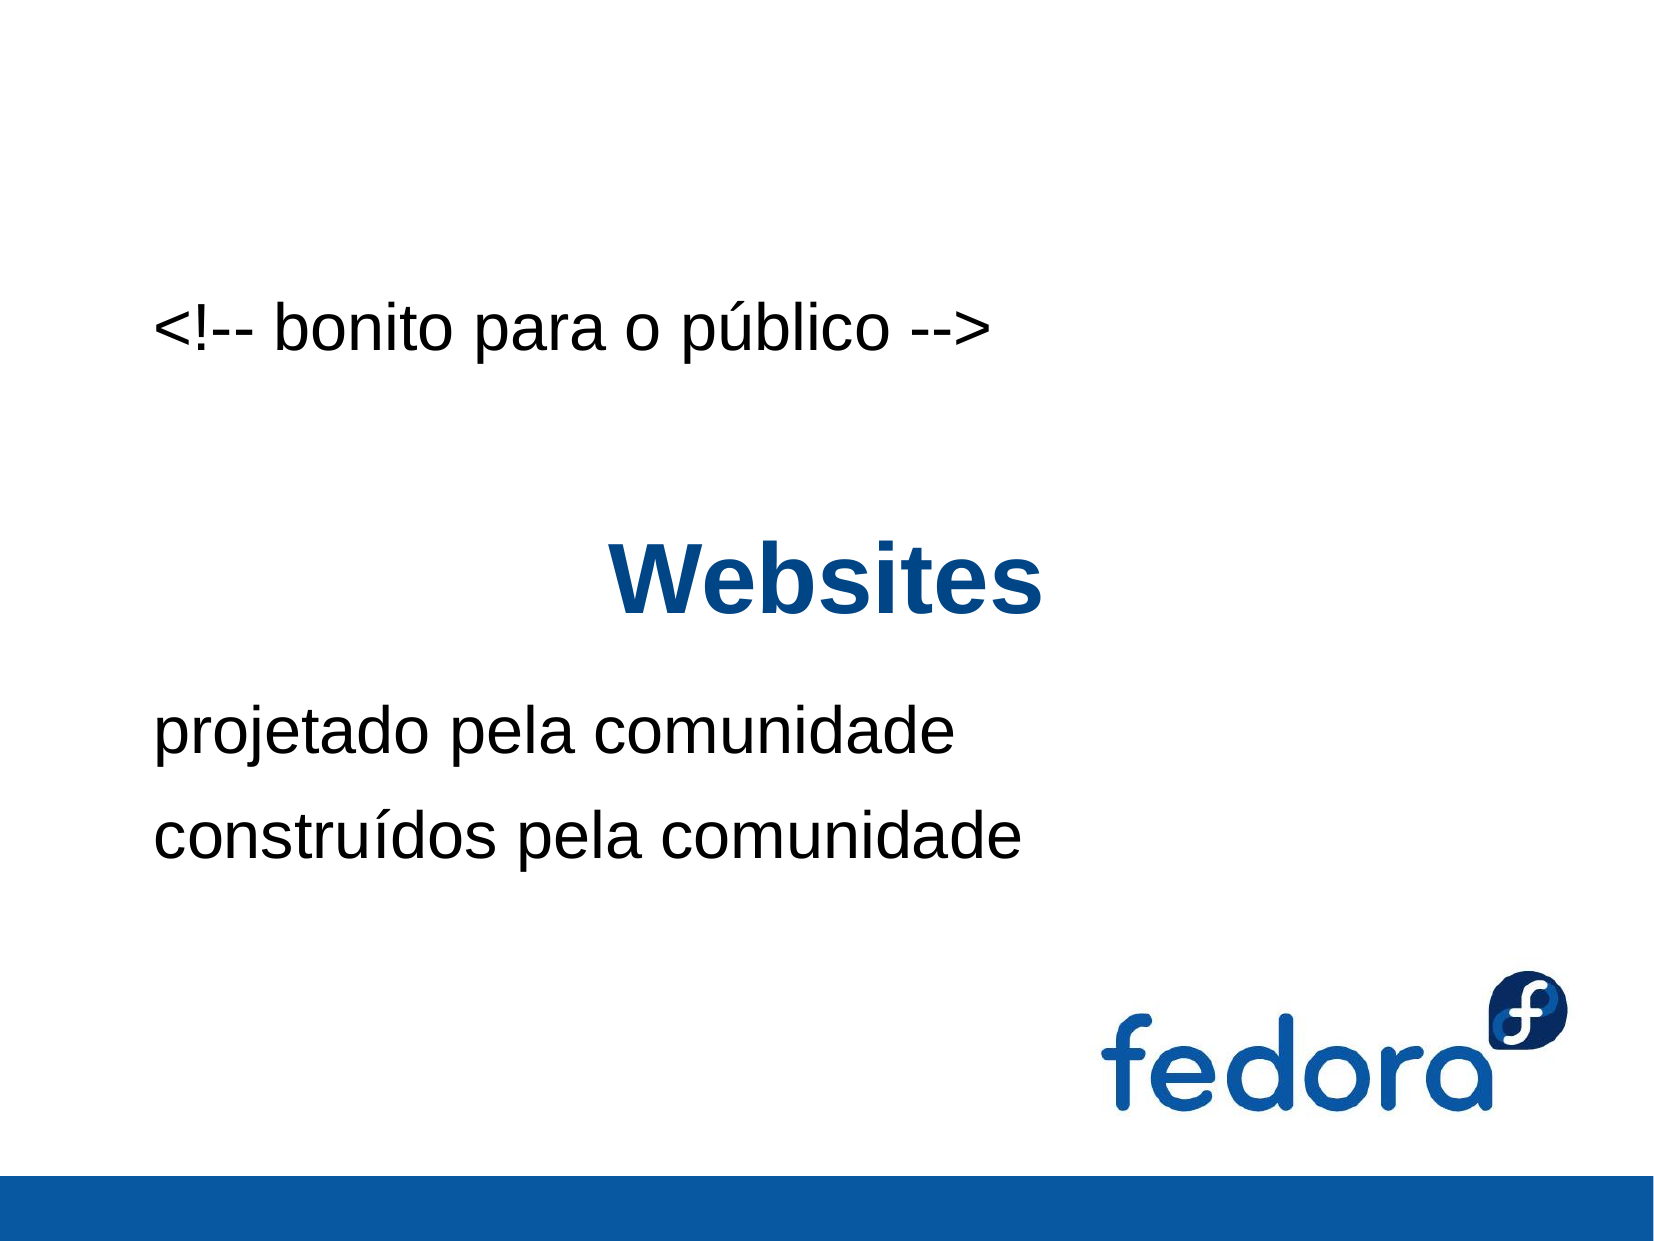

# Websites
<!-- bonito para o público -->
projetado pela comunidade
construídos pela comunidade